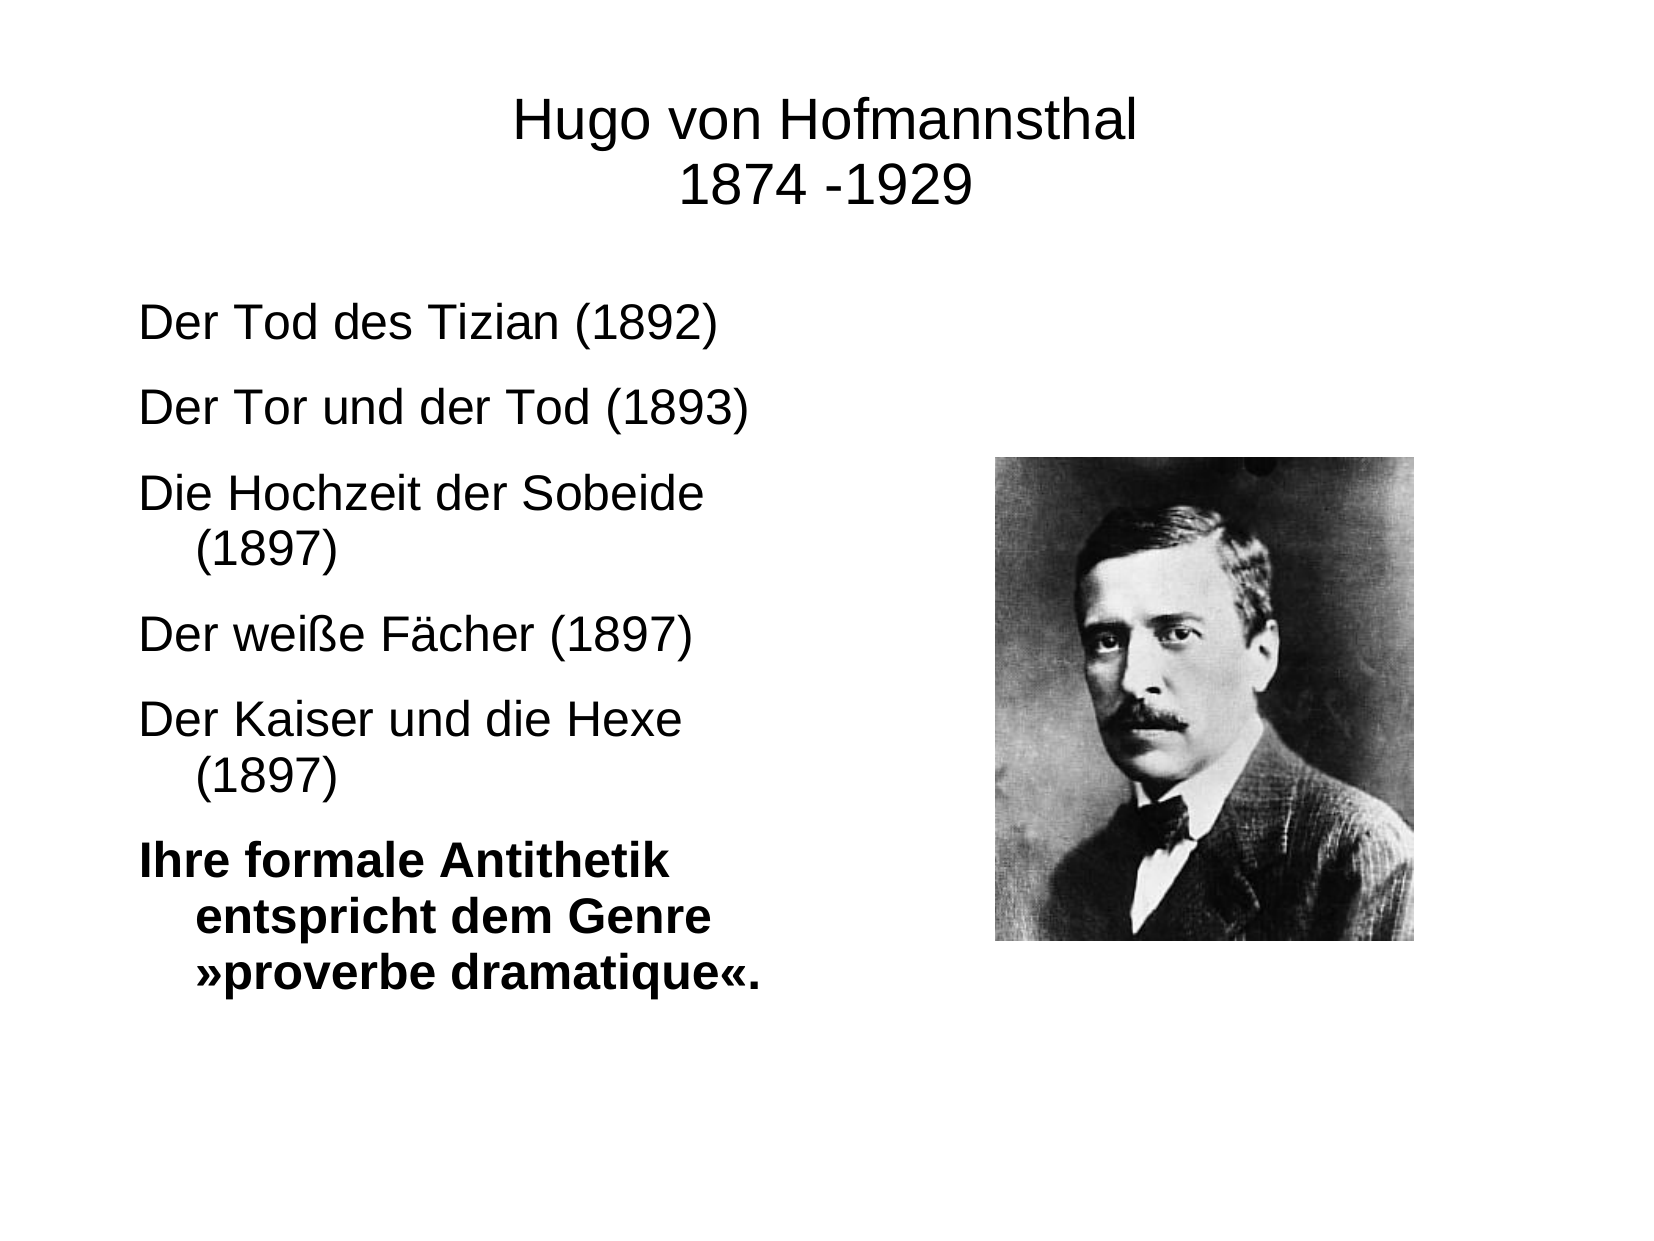

# Hugo von Hofmannsthal 1874 -1929
Der Tod des Tizian (1892)
Der Tor und der Tod (1893)
Die Hochzeit der Sobeide (1897)
Der weiße Fächer (1897)
Der Kaiser und die Hexe (1897)
Ihre formale Antithetik entspricht dem Genre »proverbe dramatique«.